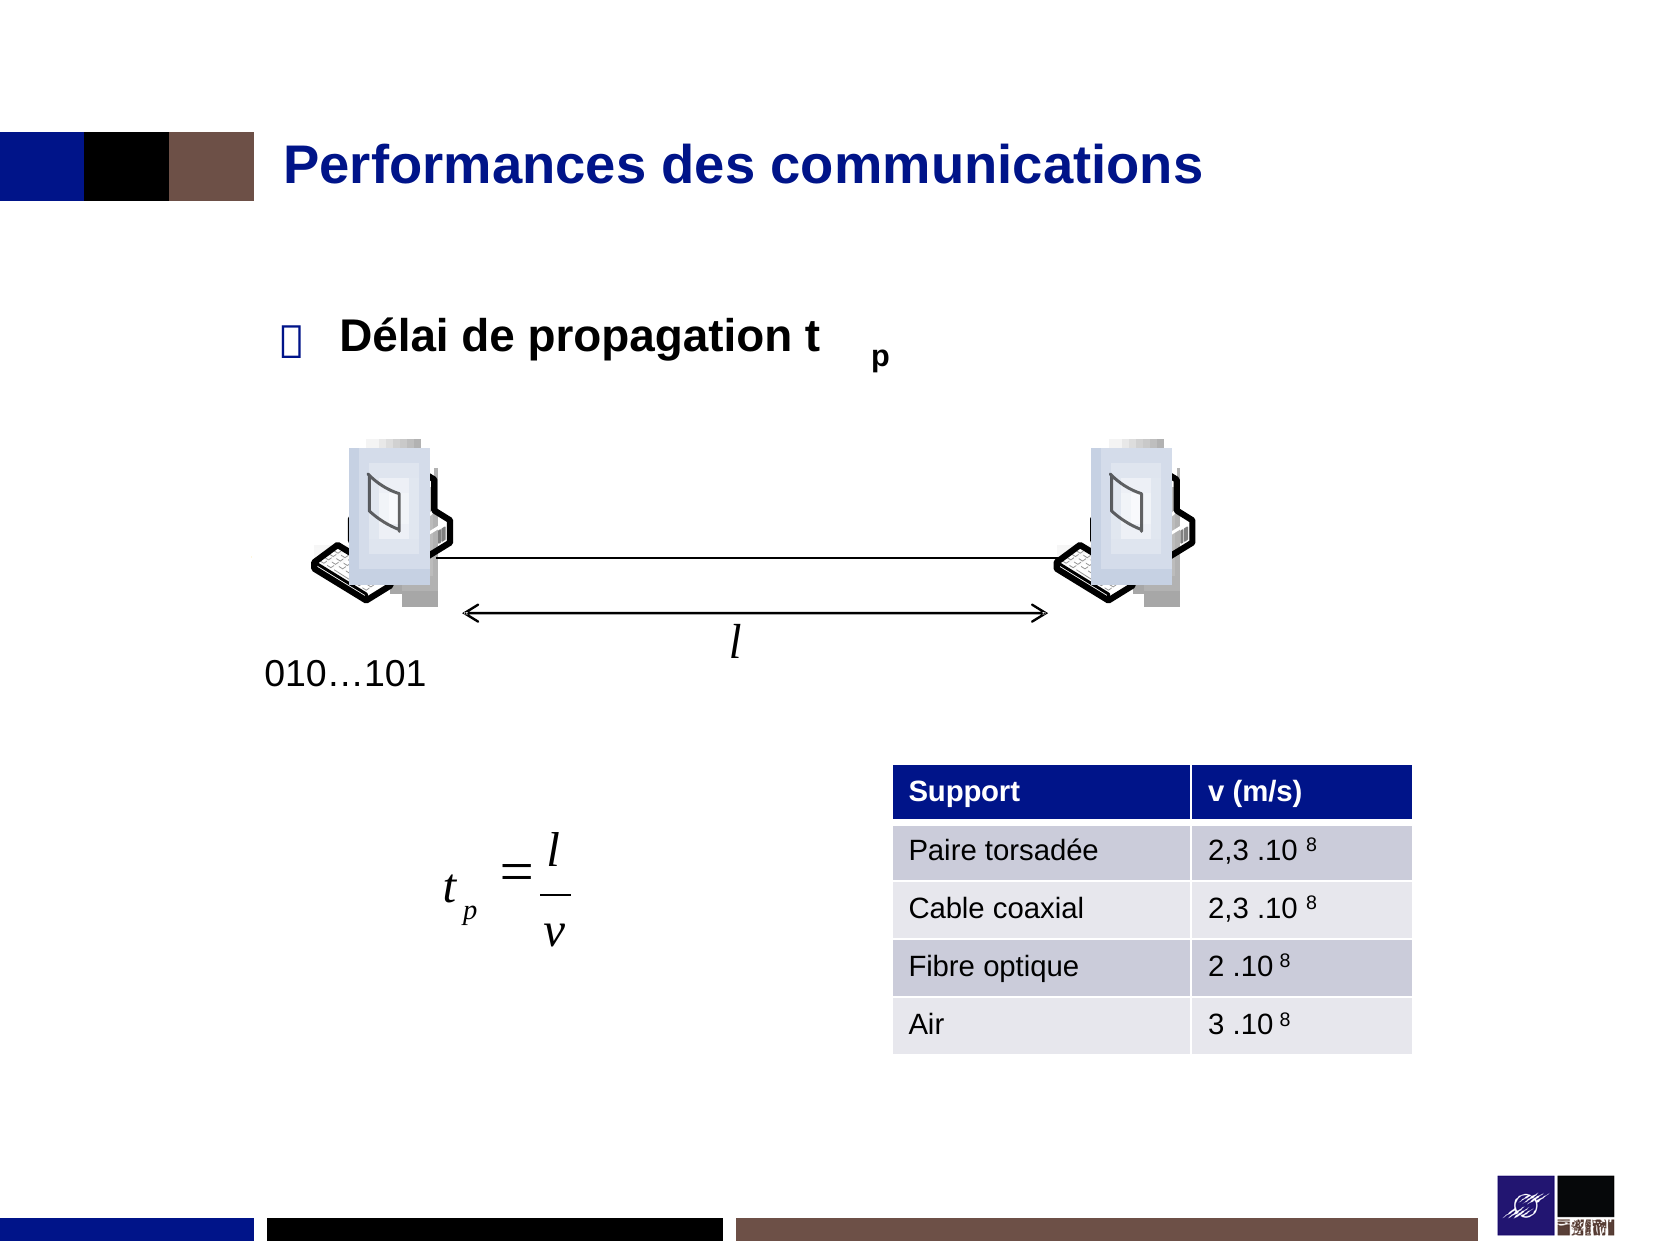

Performances des communications
Délai de propagation t

p
l
010…101
Support
v (m/s)
l
Paire torsadée
2,3 .10
8

t
Cable coaxial
2,3 .10
8
p
v
Fibre optique
2 .10
8
Air
3 .10
8
20
Institut Mines-Télécom
Introduction aux réseaux de données
02/03/2020